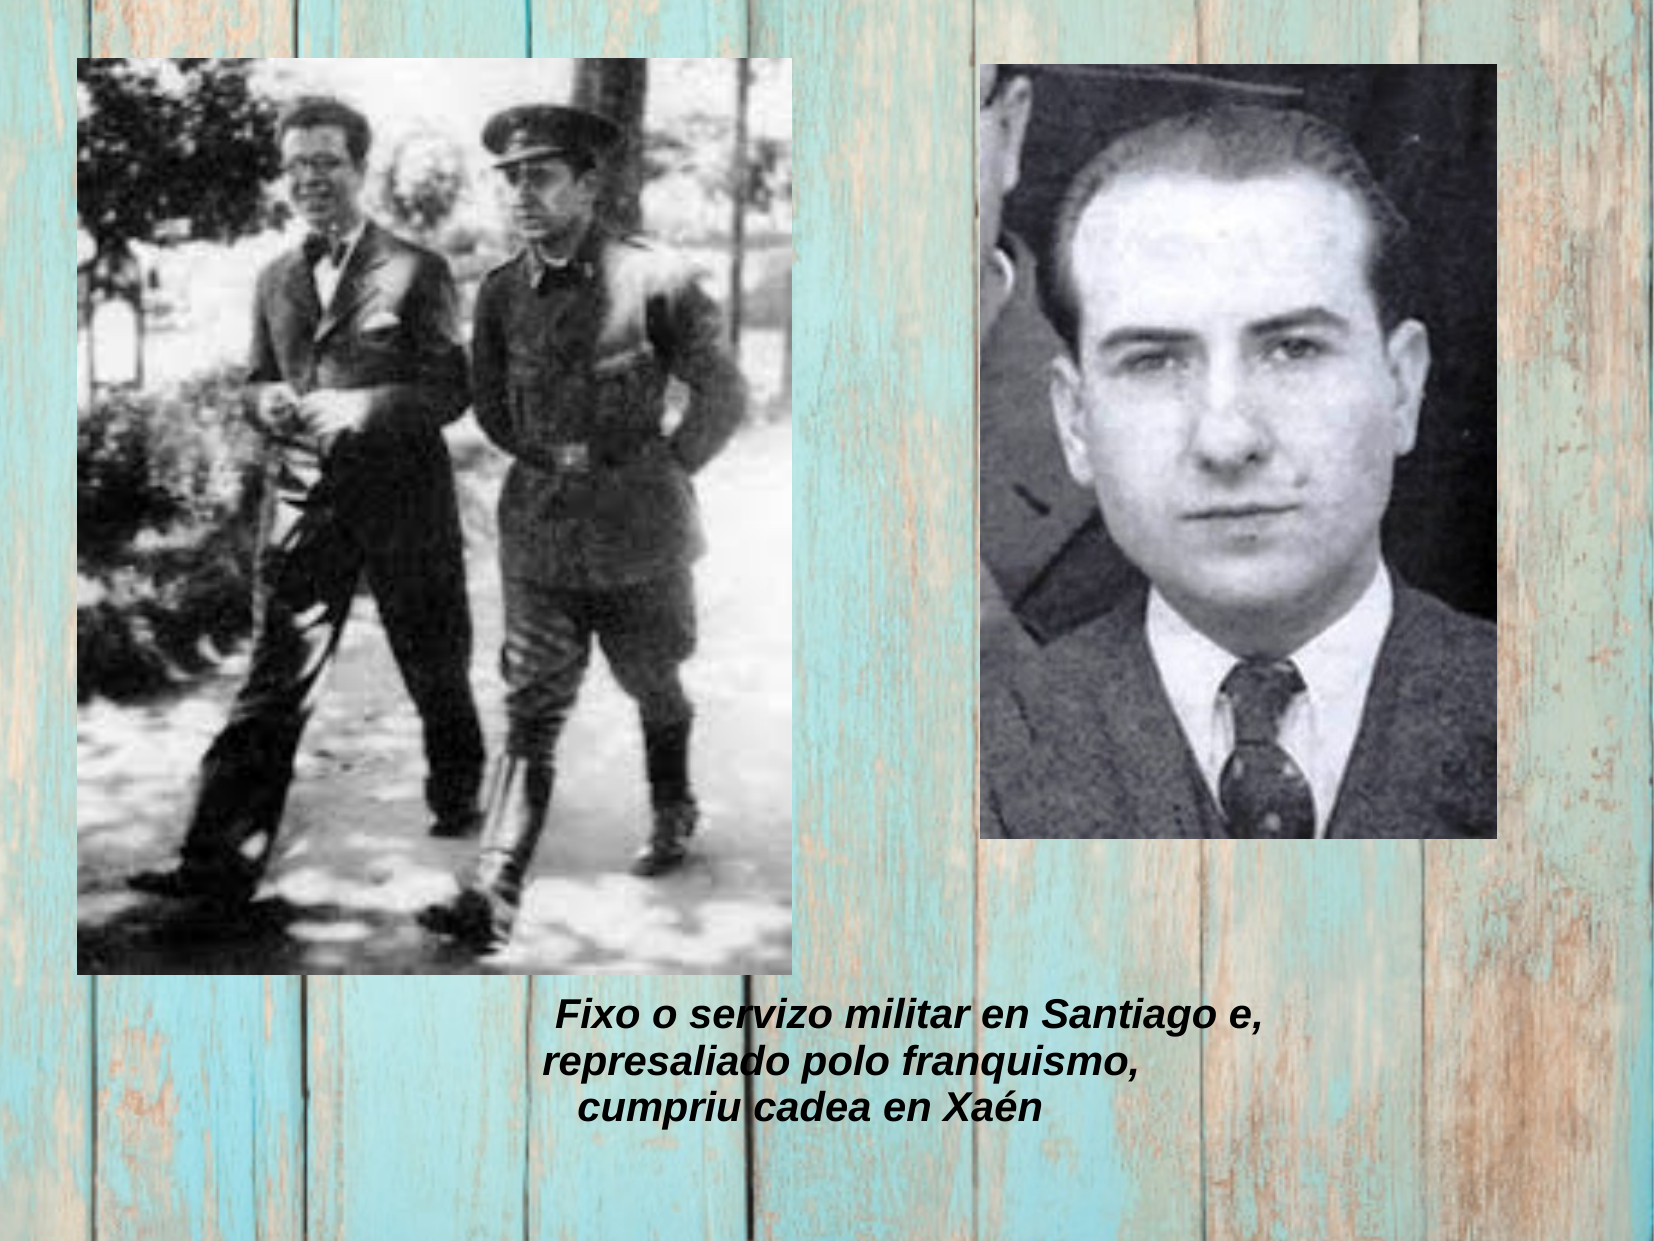

Fixo o servizo militar en Santiago e,
	represaliado polo franquismo,
 cumpriu cadea en Xaén